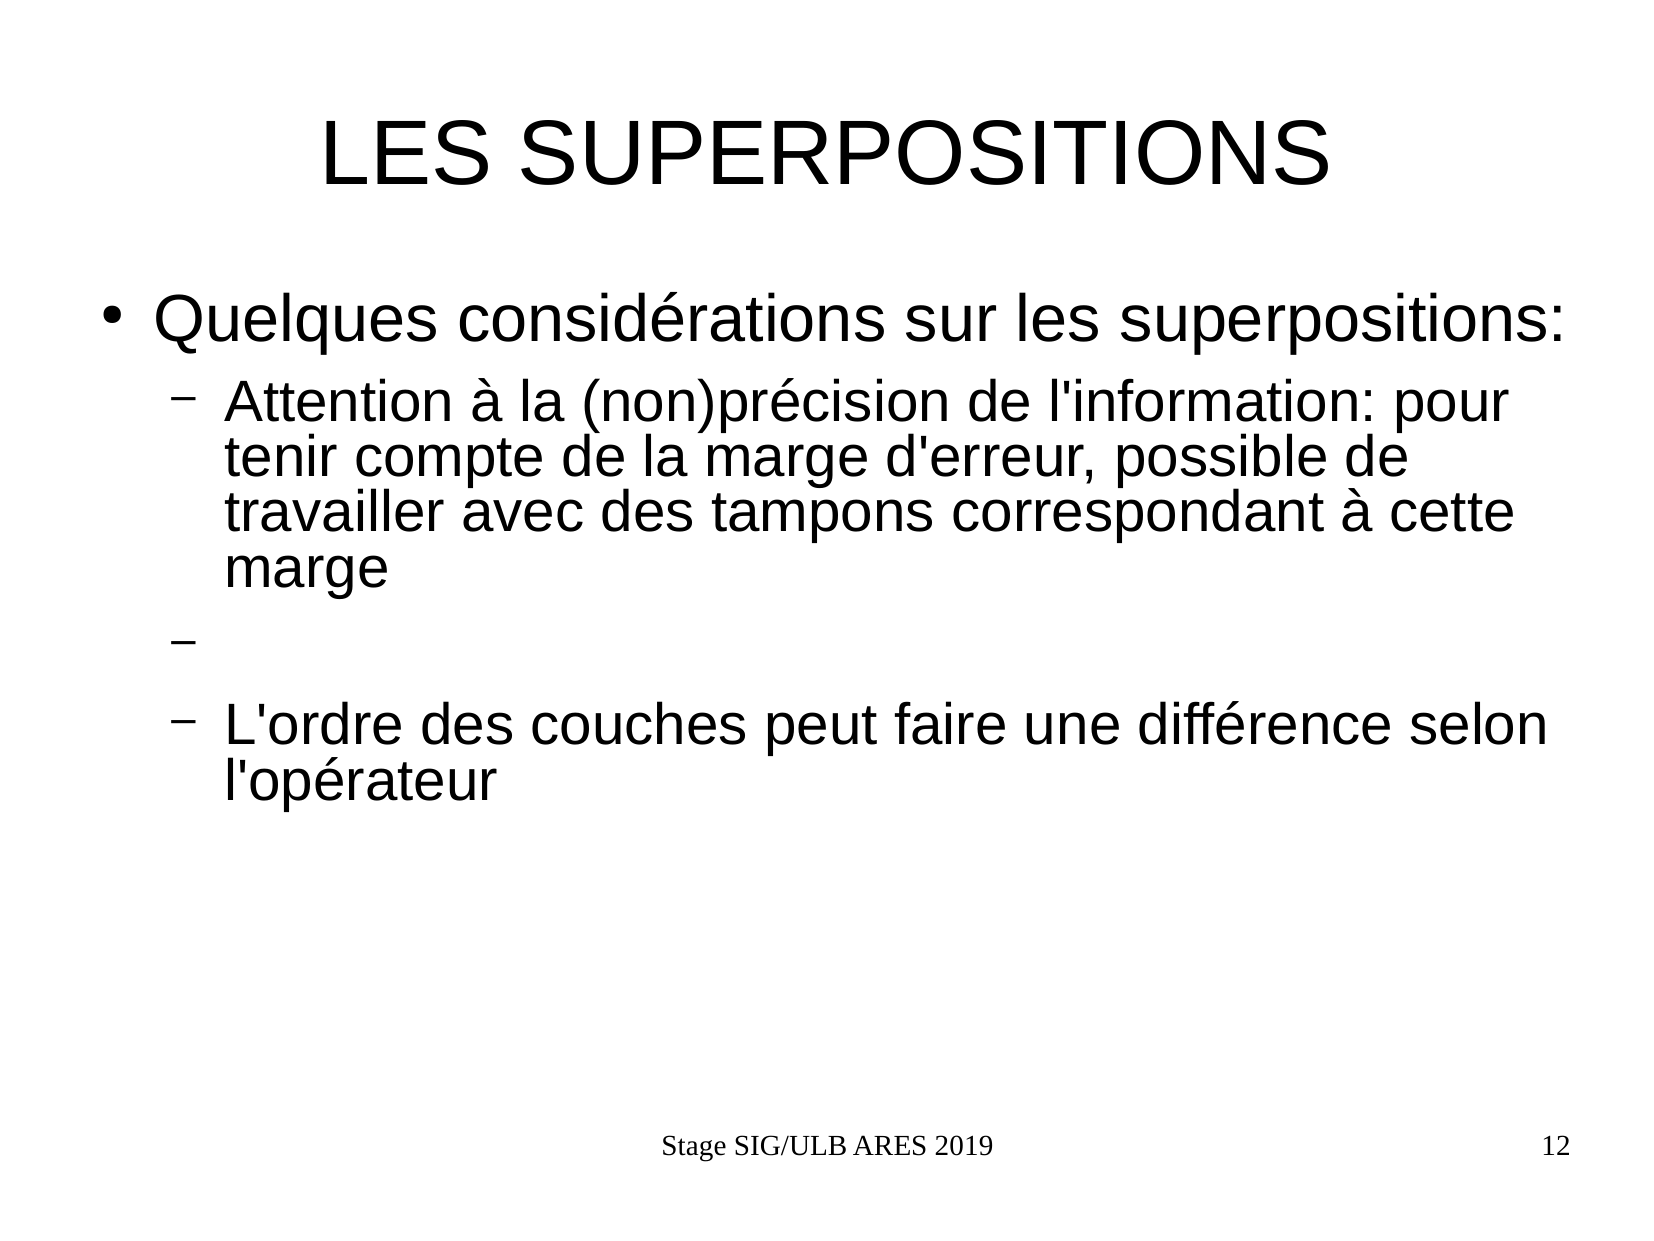

# LES SUPERPOSITIONS
Quelques considérations sur les superpositions:
Attention à la (non)précision de l'information: pour tenir compte de la marge d'erreur, possible de travailler avec des tampons correspondant à cette marge
L'ordre des couches peut faire une différence selon l'opérateur
Stage SIG/ULB ARES 2019
12